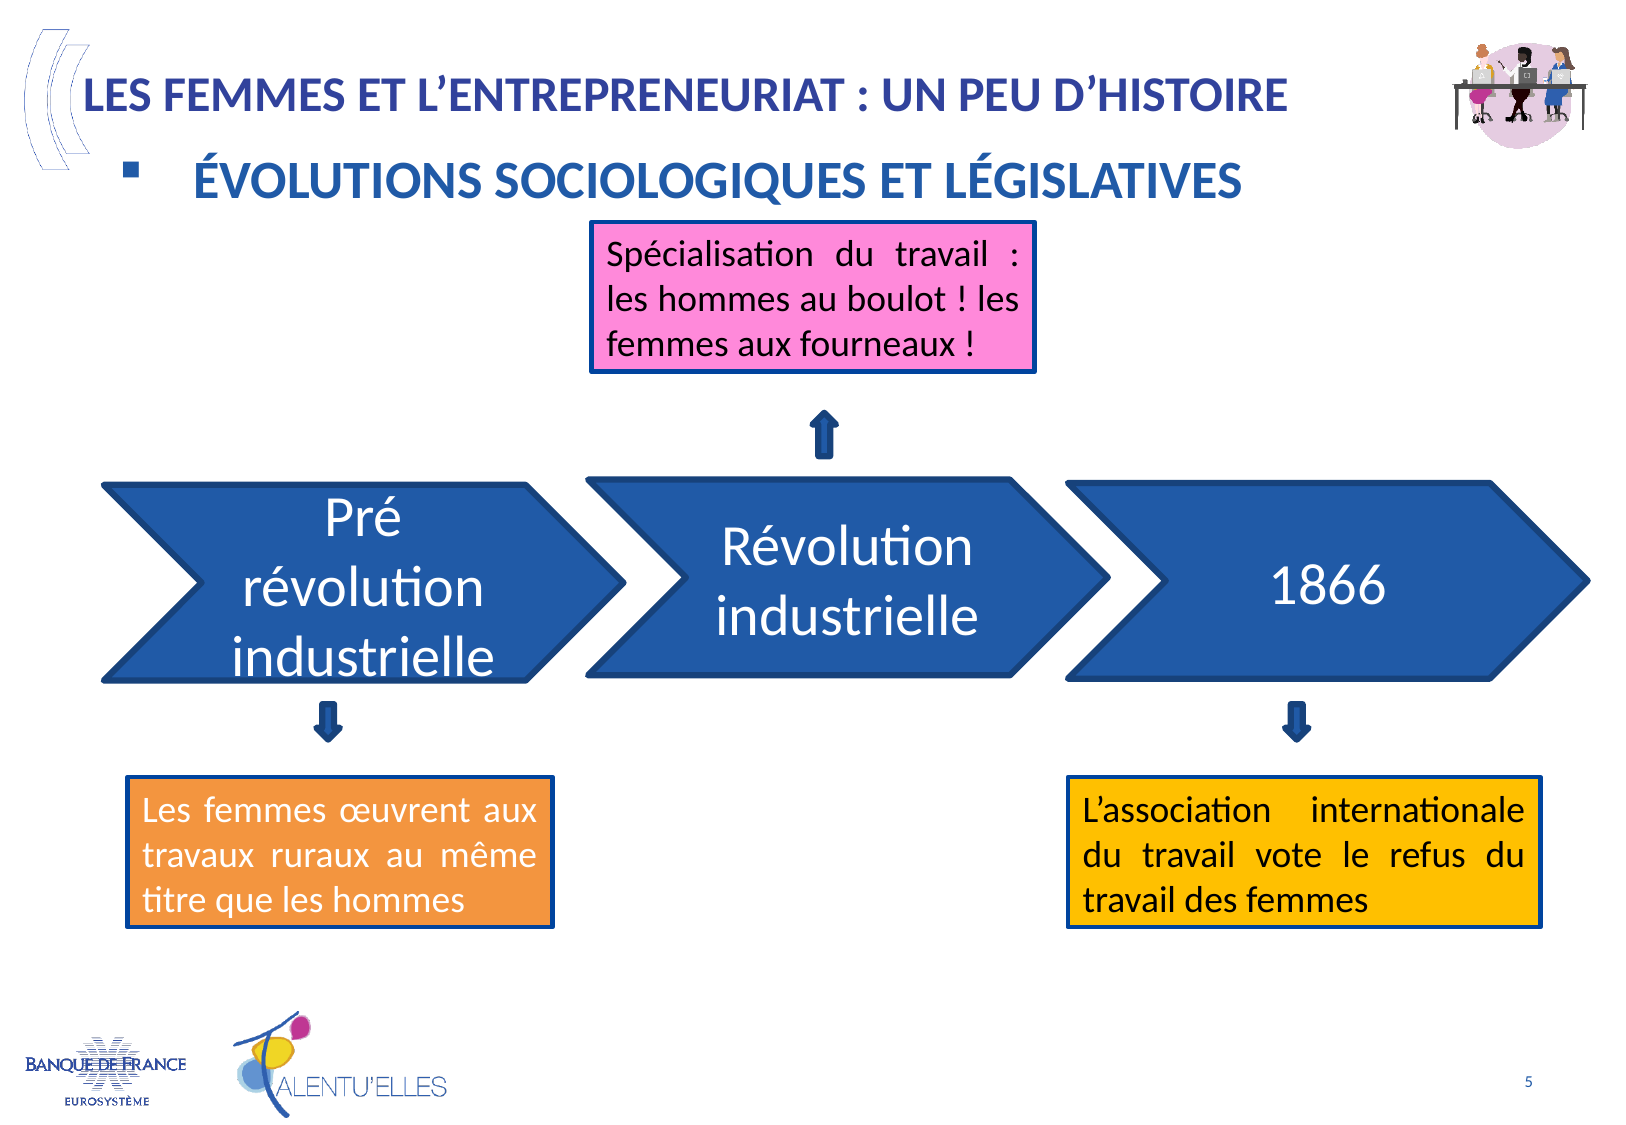

# Les Femmes et l’entrepreneuriat : un peu d’histoire
Évolutions sociologiques et législatives
Spécialisation du travail : les hommes au boulot ! les femmes aux fourneaux !
Révolution industrielle
1866
Pré révolution industrielle
Les femmes œuvrent aux travaux ruraux au même titre que les hommes
L’association internationale du travail vote le refus du travail des femmes